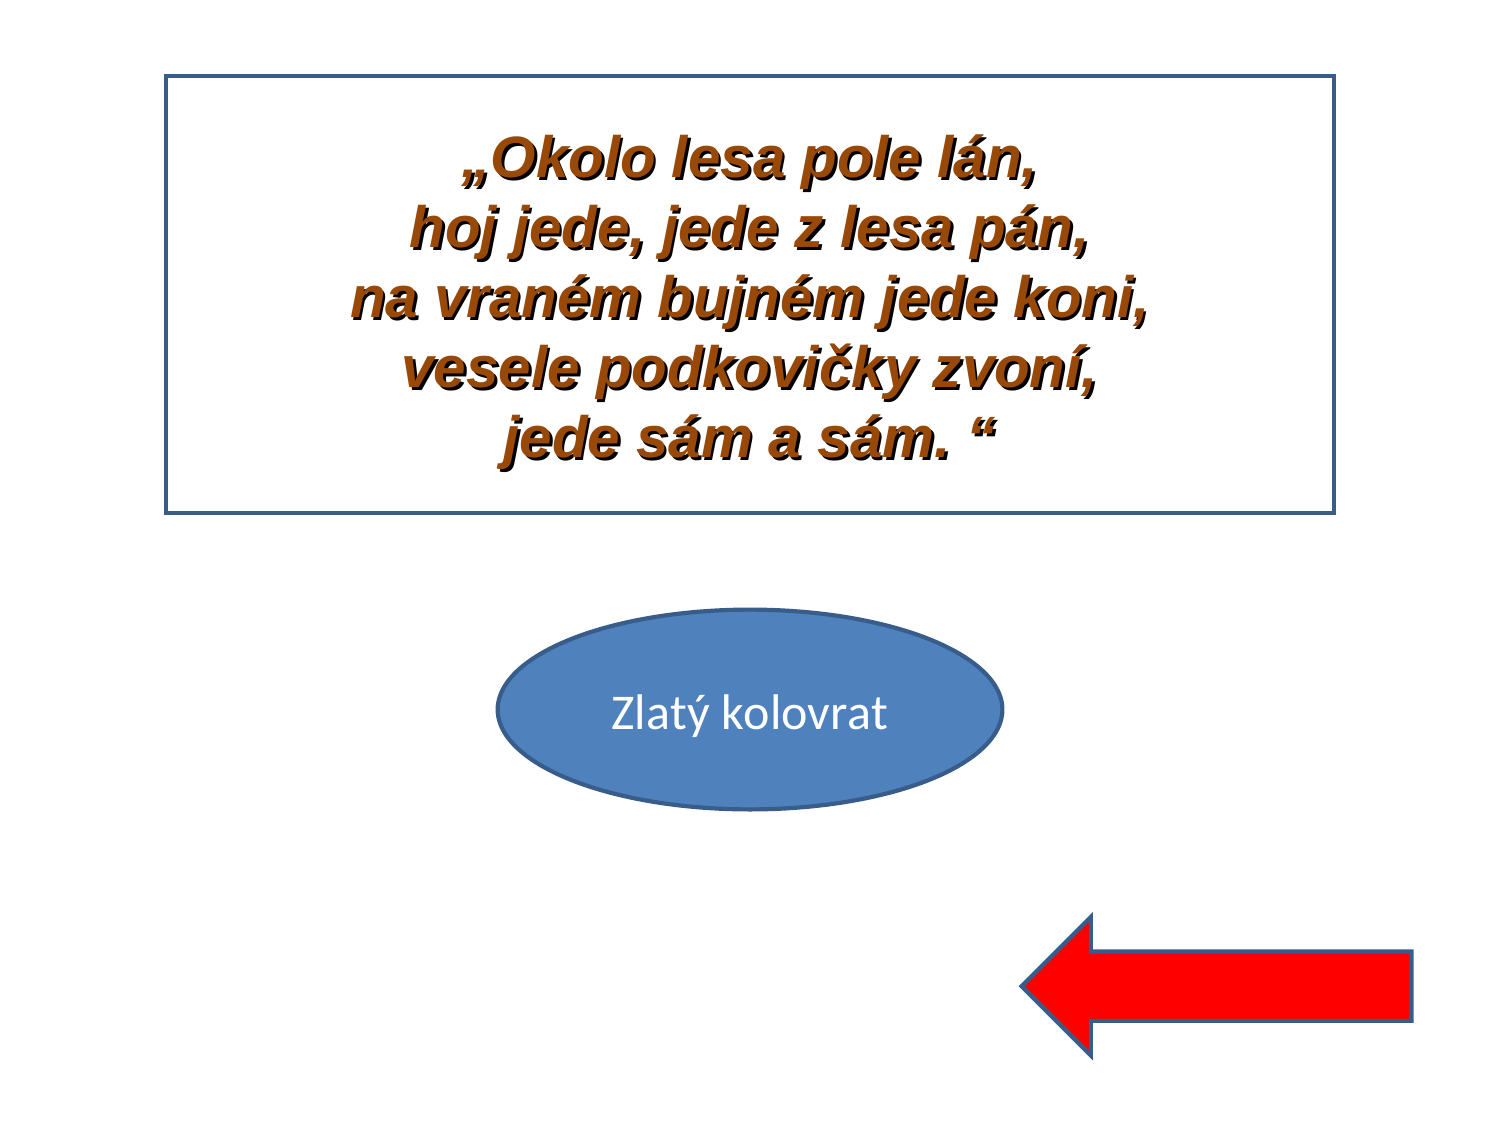

„Okolo lesa pole lán,
hoj jede, jede z lesa pán,
na vraném bujném jede koni,
vesele podkovičky zvoní,
jede sám a sám. “
Zlatý kolovrat